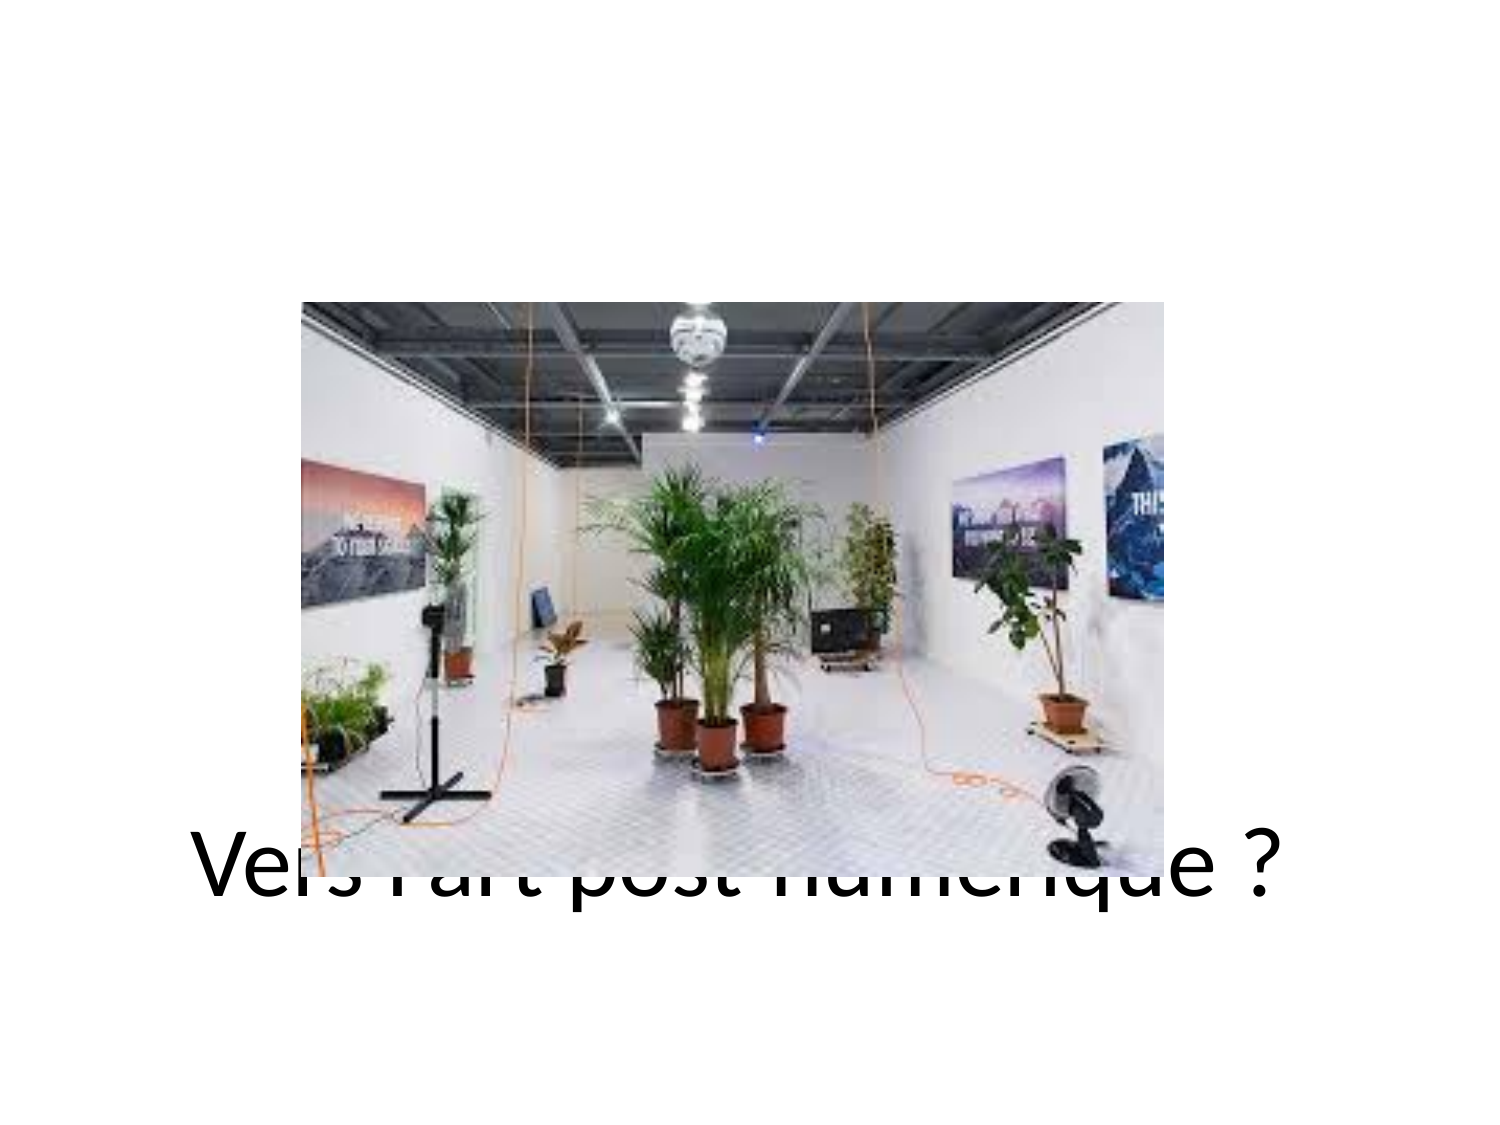

# Vers l’art post-numérique ? Pierre BERGER. ESGI. 9 janvier 2018 Présentation en ligne : diccan.com/Post.PDF
-